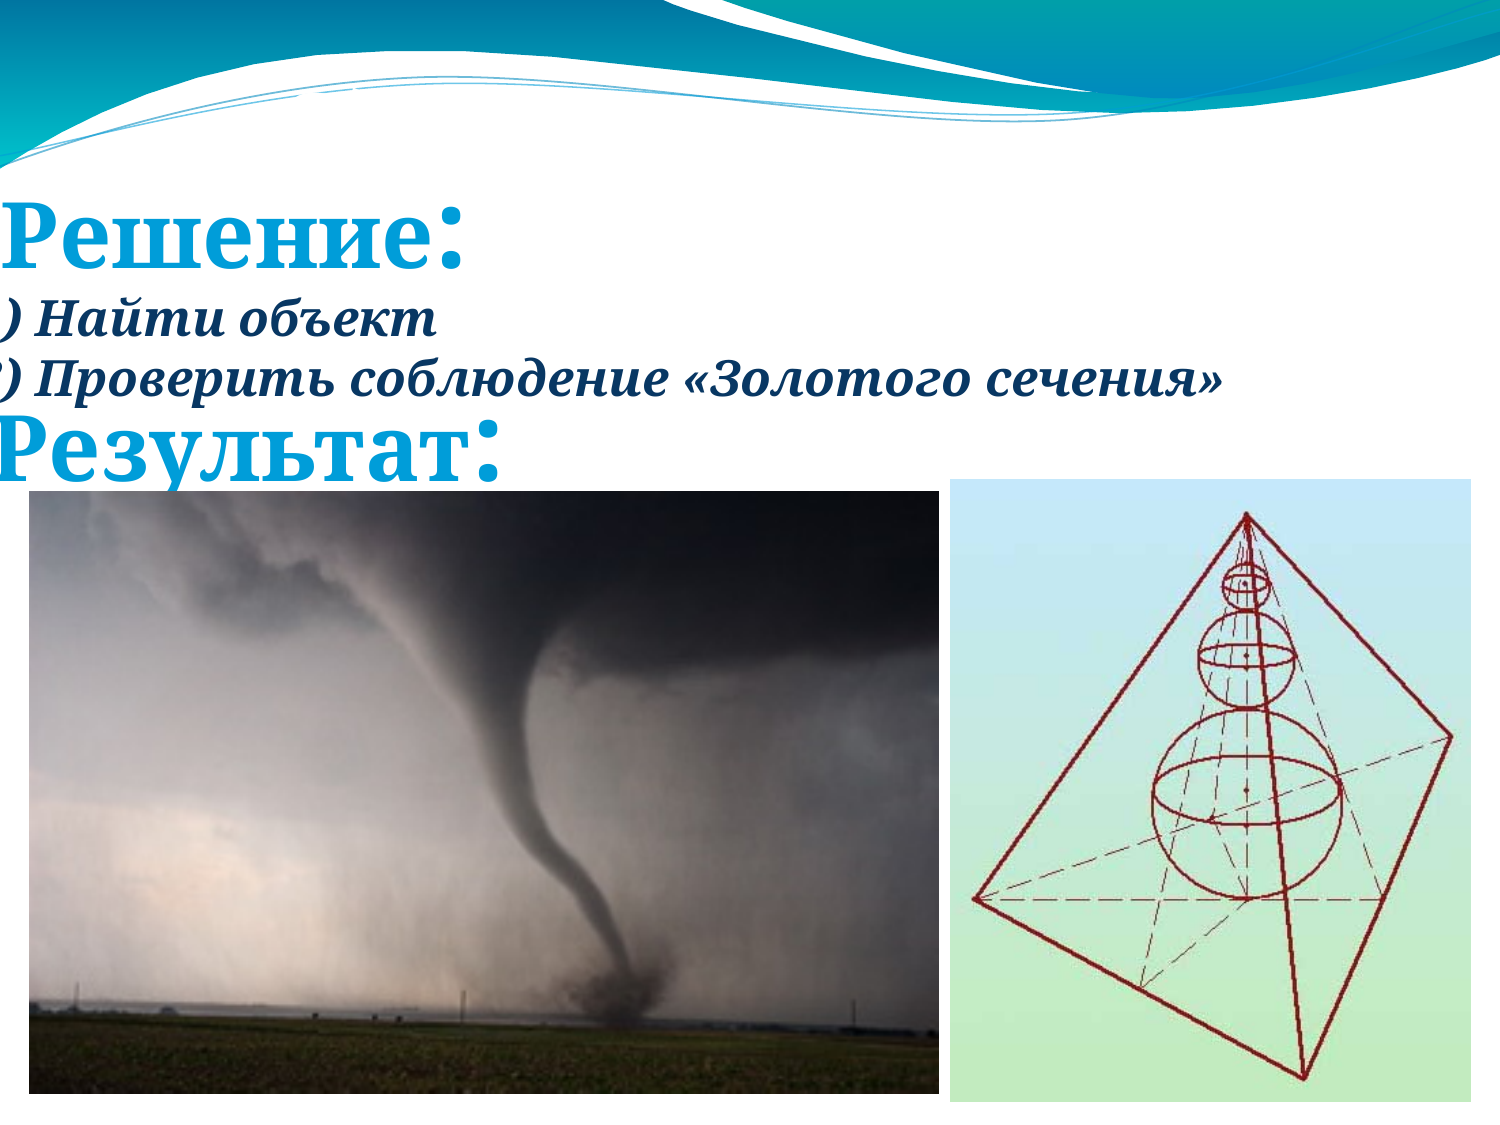

3)
Решение:
1) Найти объект
2) Проверить соблюдение «Золотого сечения»
Результат: